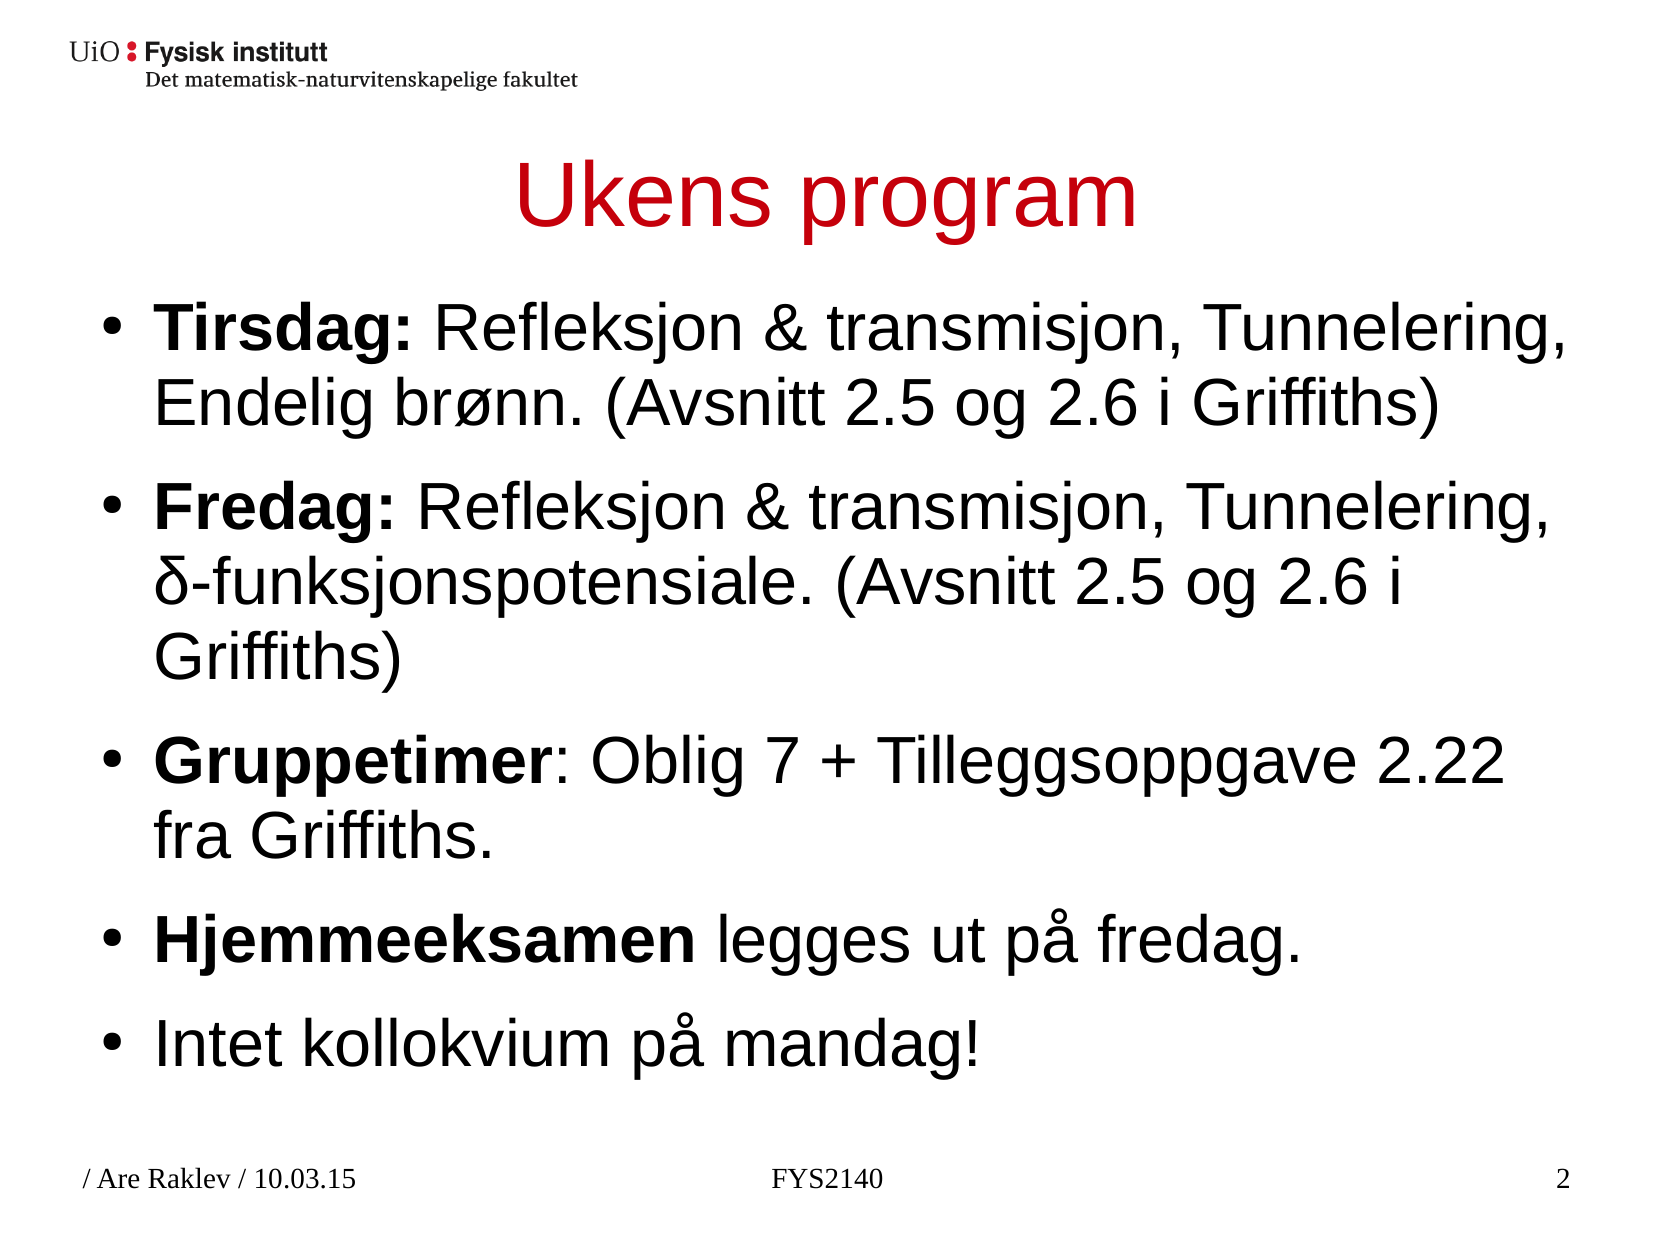

# Ukens program
Tirsdag: Refleksjon & transmisjon, Tunnelering, Endelig brønn. (Avsnitt 2.5 og 2.6 i Griffiths)
Fredag: Refleksjon & transmisjon, Tunnelering, δ-funksjonspotensiale. (Avsnitt 2.5 og 2.6 i Griffiths)
Gruppetimer: Oblig 7 + Tilleggsoppgave 2.22
fra Griffiths.
Hjemmeeksamen legges ut på fredag.
Intet kollokvium på mandag!
/ Are Raklev / 10.03.15
FYS2140
2